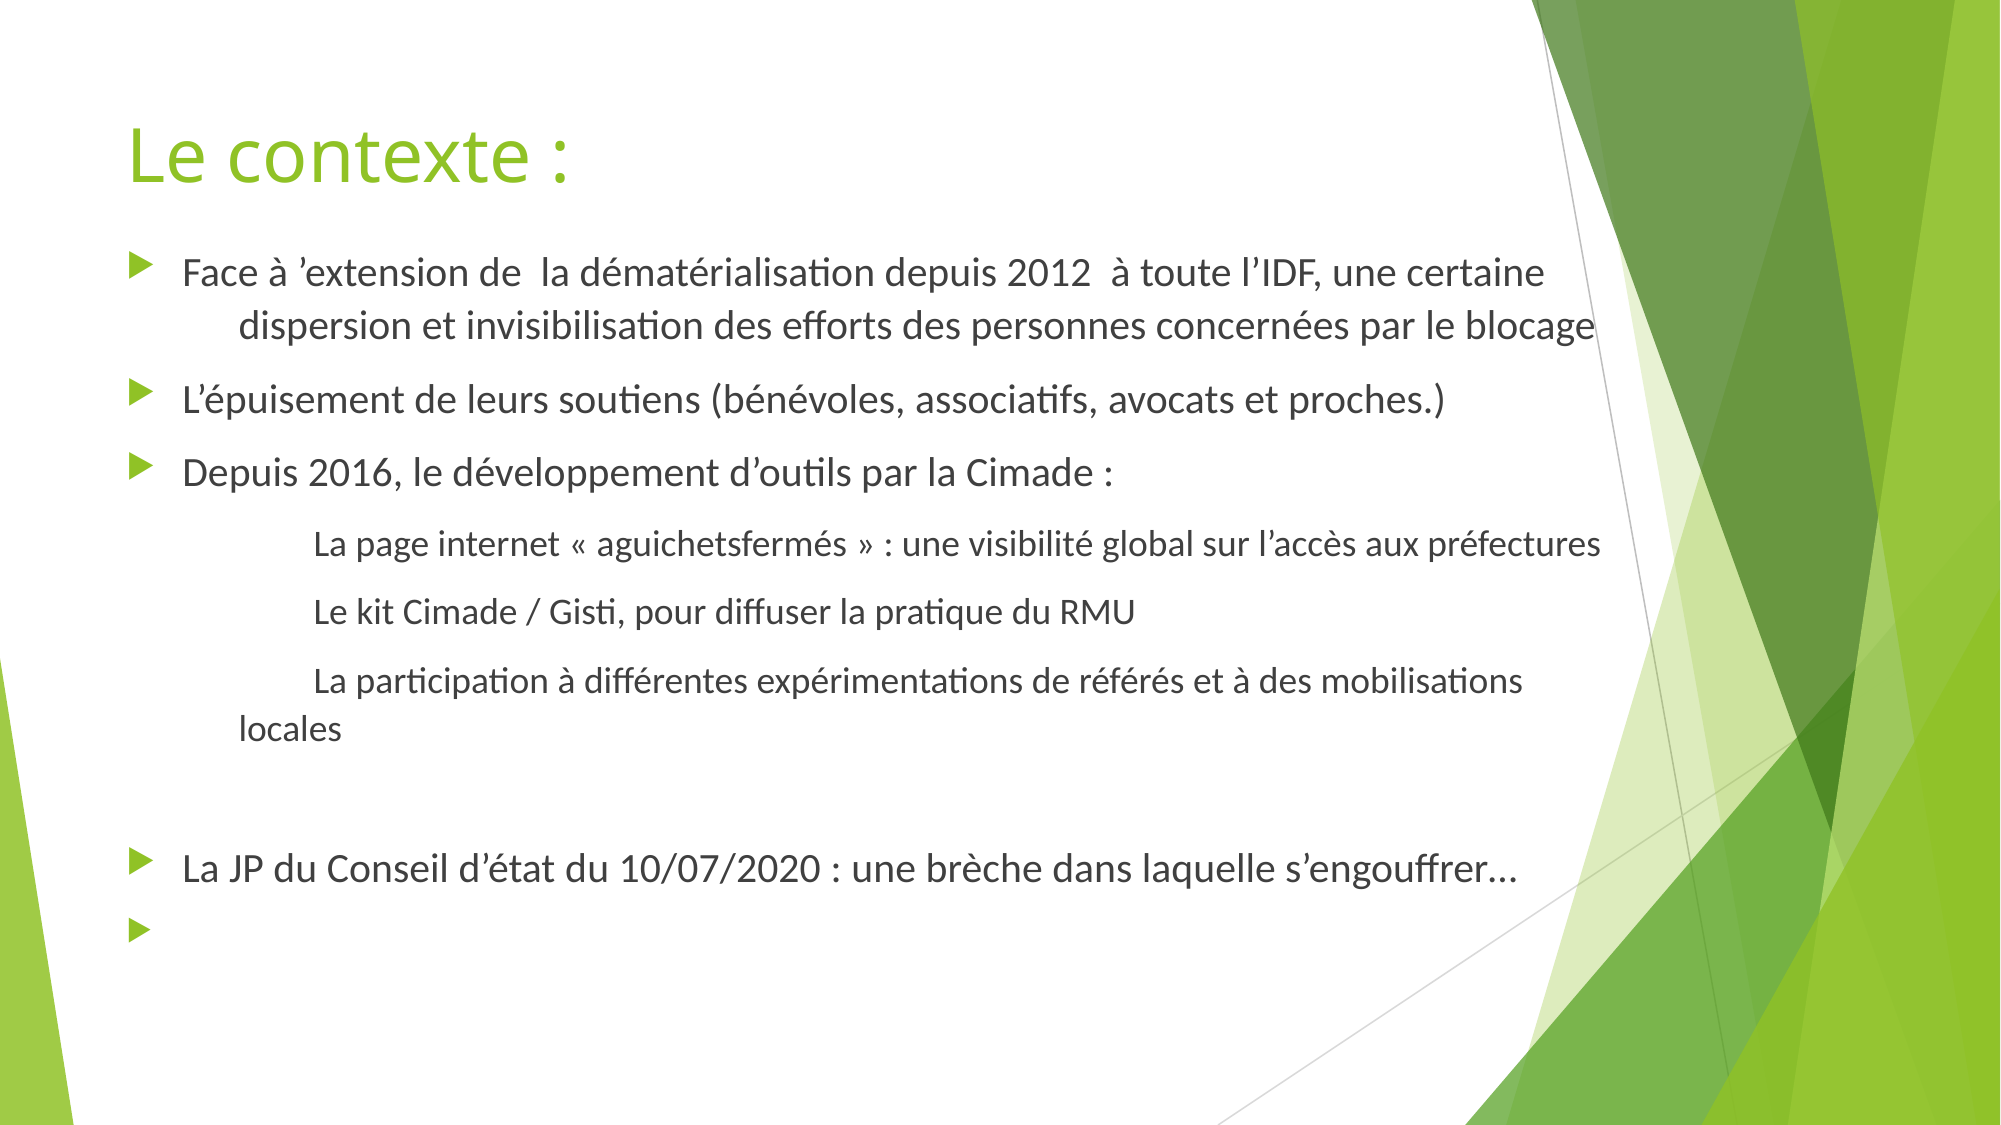

# Le contexte :
Face à ’extension de la dématérialisation depuis 2012 à toute l’IDF, une certaine dispersion et invisibilisation des efforts des personnes concernées par le blocage
L’épuisement de leurs soutiens (bénévoles, associatifs, avocats et proches.)
Depuis 2016, le développement d’outils par la Cimade :
	La page internet « aguichetsfermés » : une visibilité global sur l’accès aux préfectures
	Le kit Cimade / Gisti, pour diffuser la pratique du RMU
	La participation à différentes expérimentations de référés et à des mobilisations locales
La JP du Conseil d’état du 10/07/2020 : une brèche dans laquelle s’engouffrer…